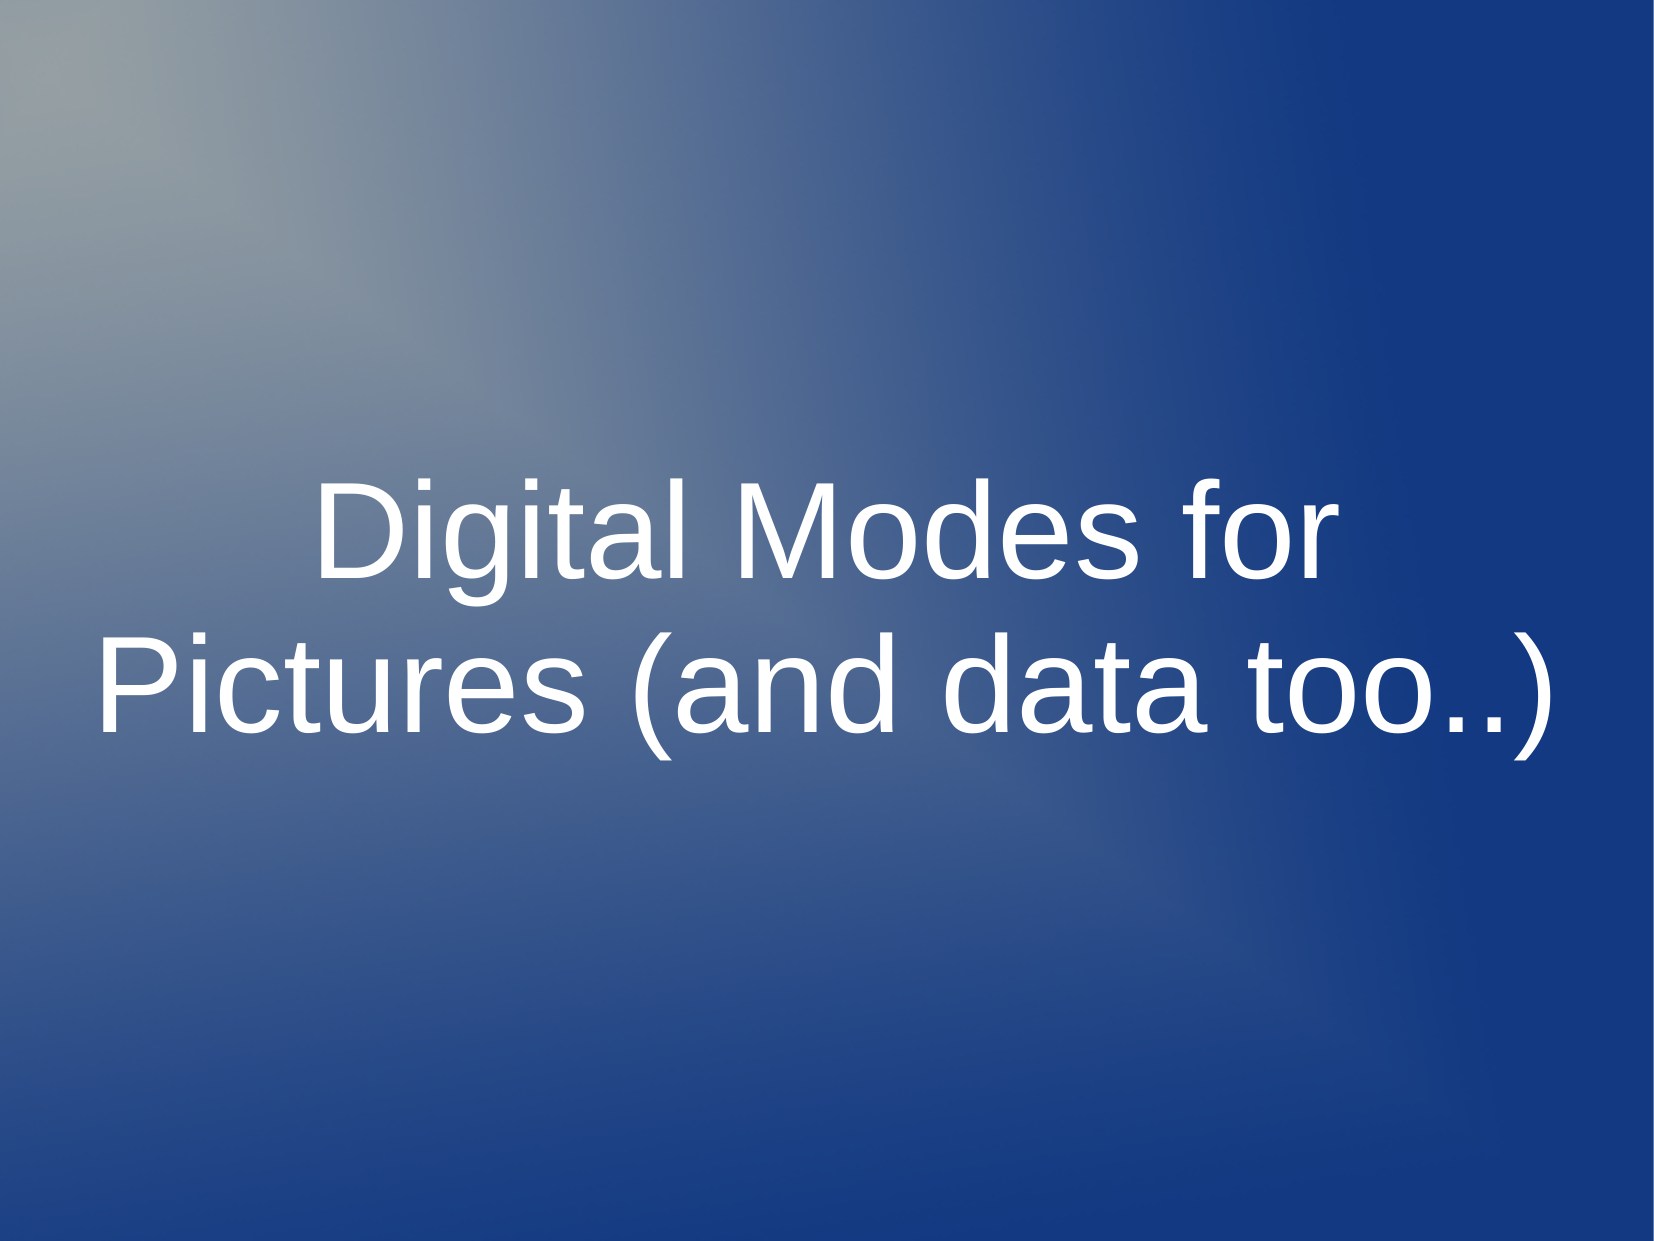

# Digital Modes for Pictures (and data too..)